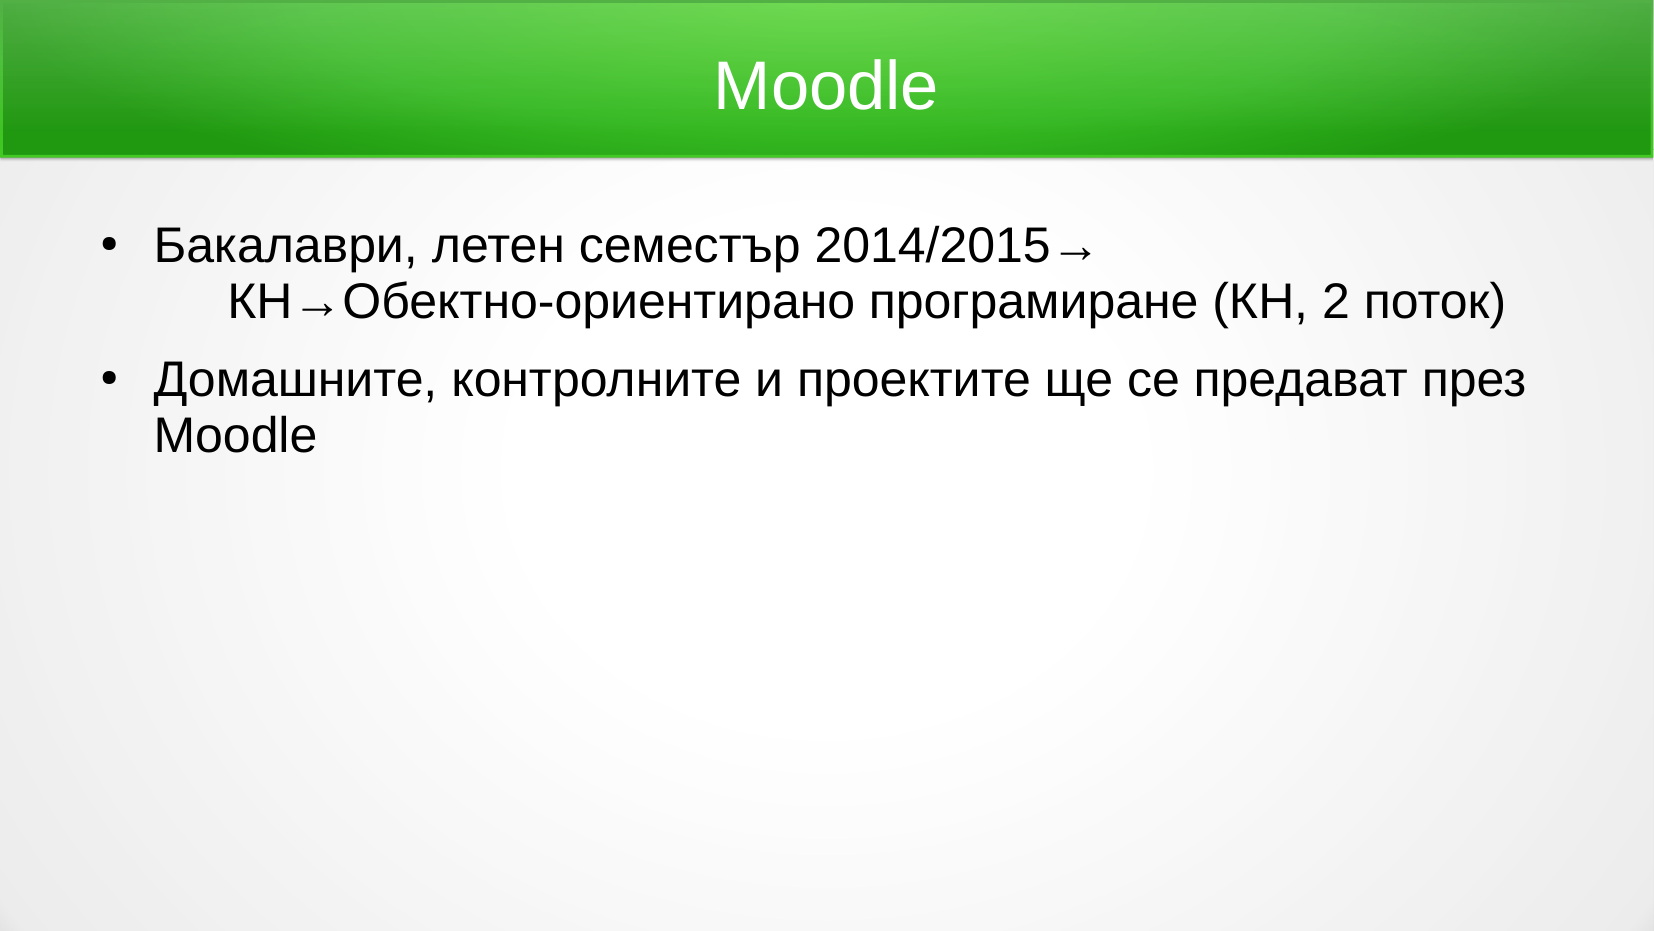

# Moodle
Бакалаври, летен семестър 2014/2015→
	КН→Обектно-ориентирано програмиране (КН, 2 поток)
Домашните, контролните и проектите ще се предават през Moodle